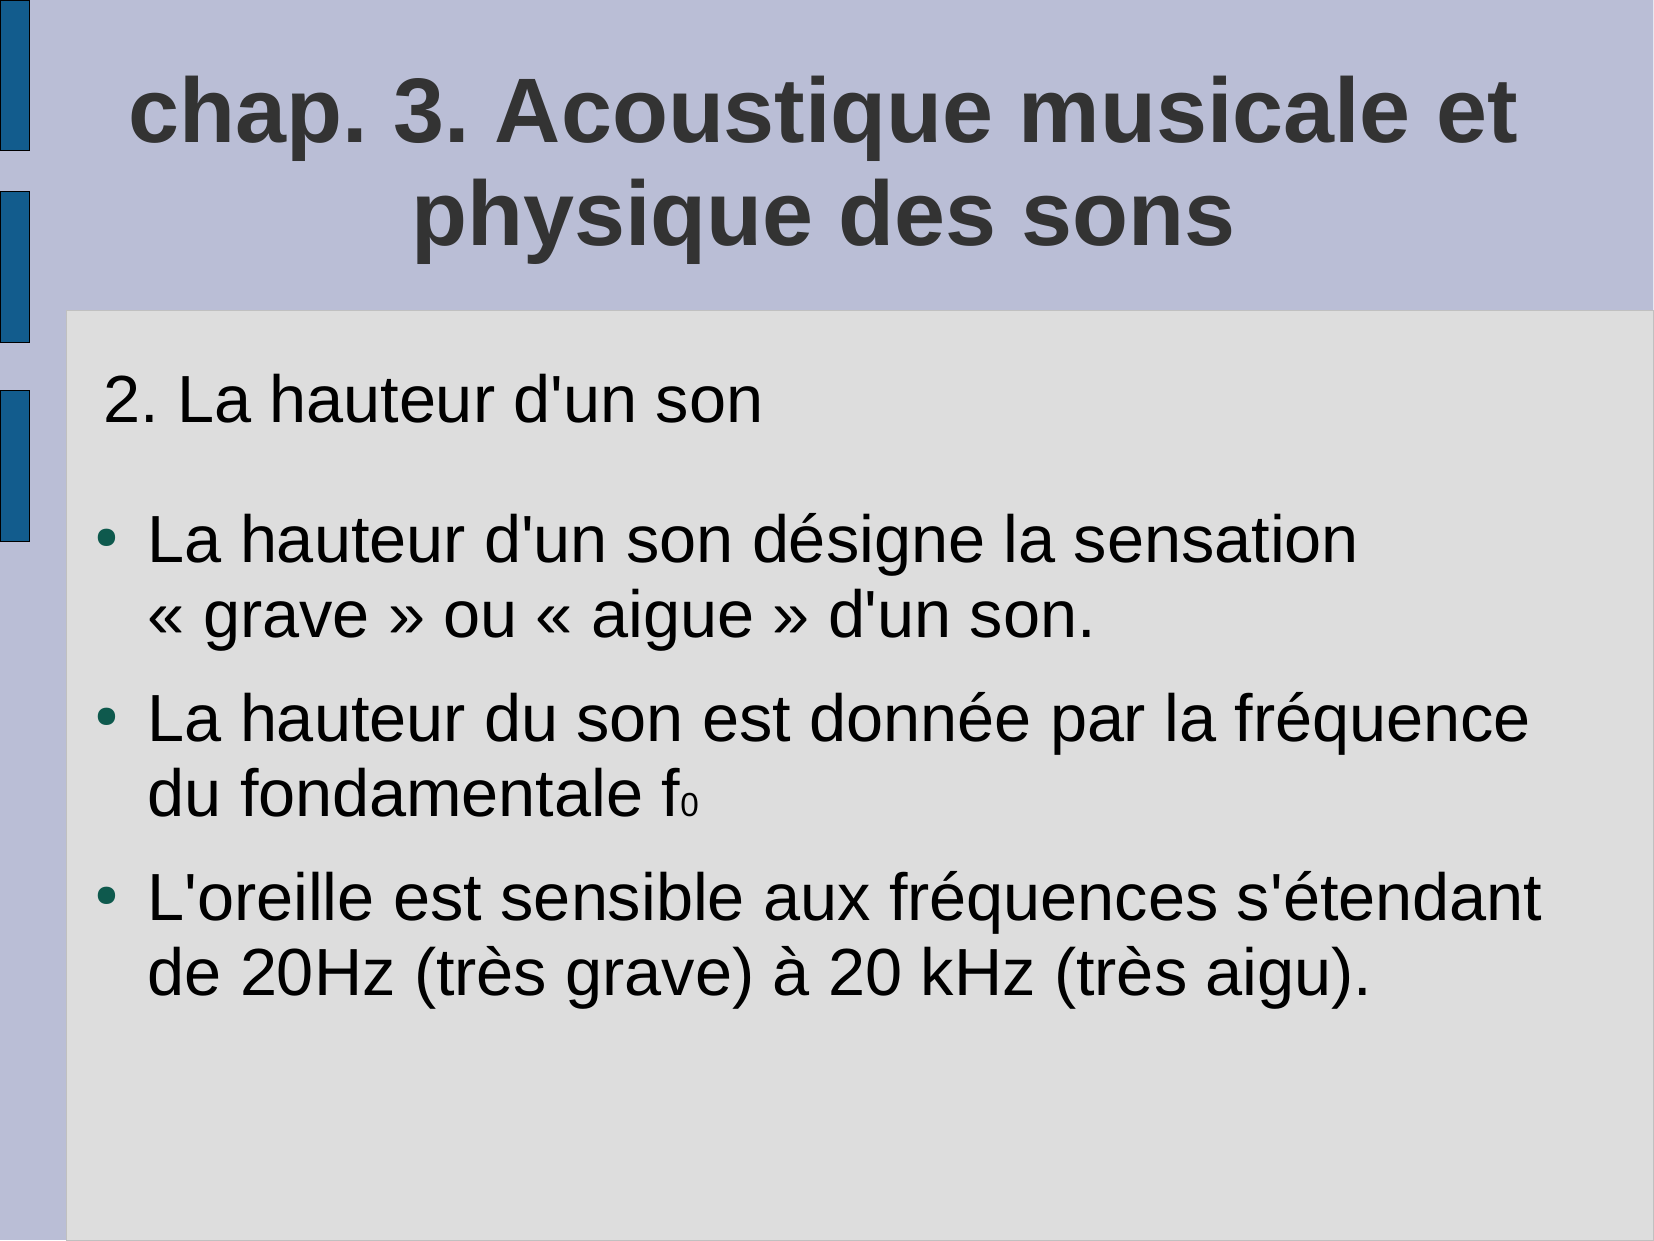

# chap. 3. Acoustique musicale et physique des sons
2. La hauteur d'un son
La hauteur d'un son désigne la sensation « grave » ou « aigue » d'un son.
La hauteur du son est donnée par la fréquence du fondamentale f0
L'oreille est sensible aux fréquences s'étendant de 20Hz (très grave) à 20 kHz (très aigu).